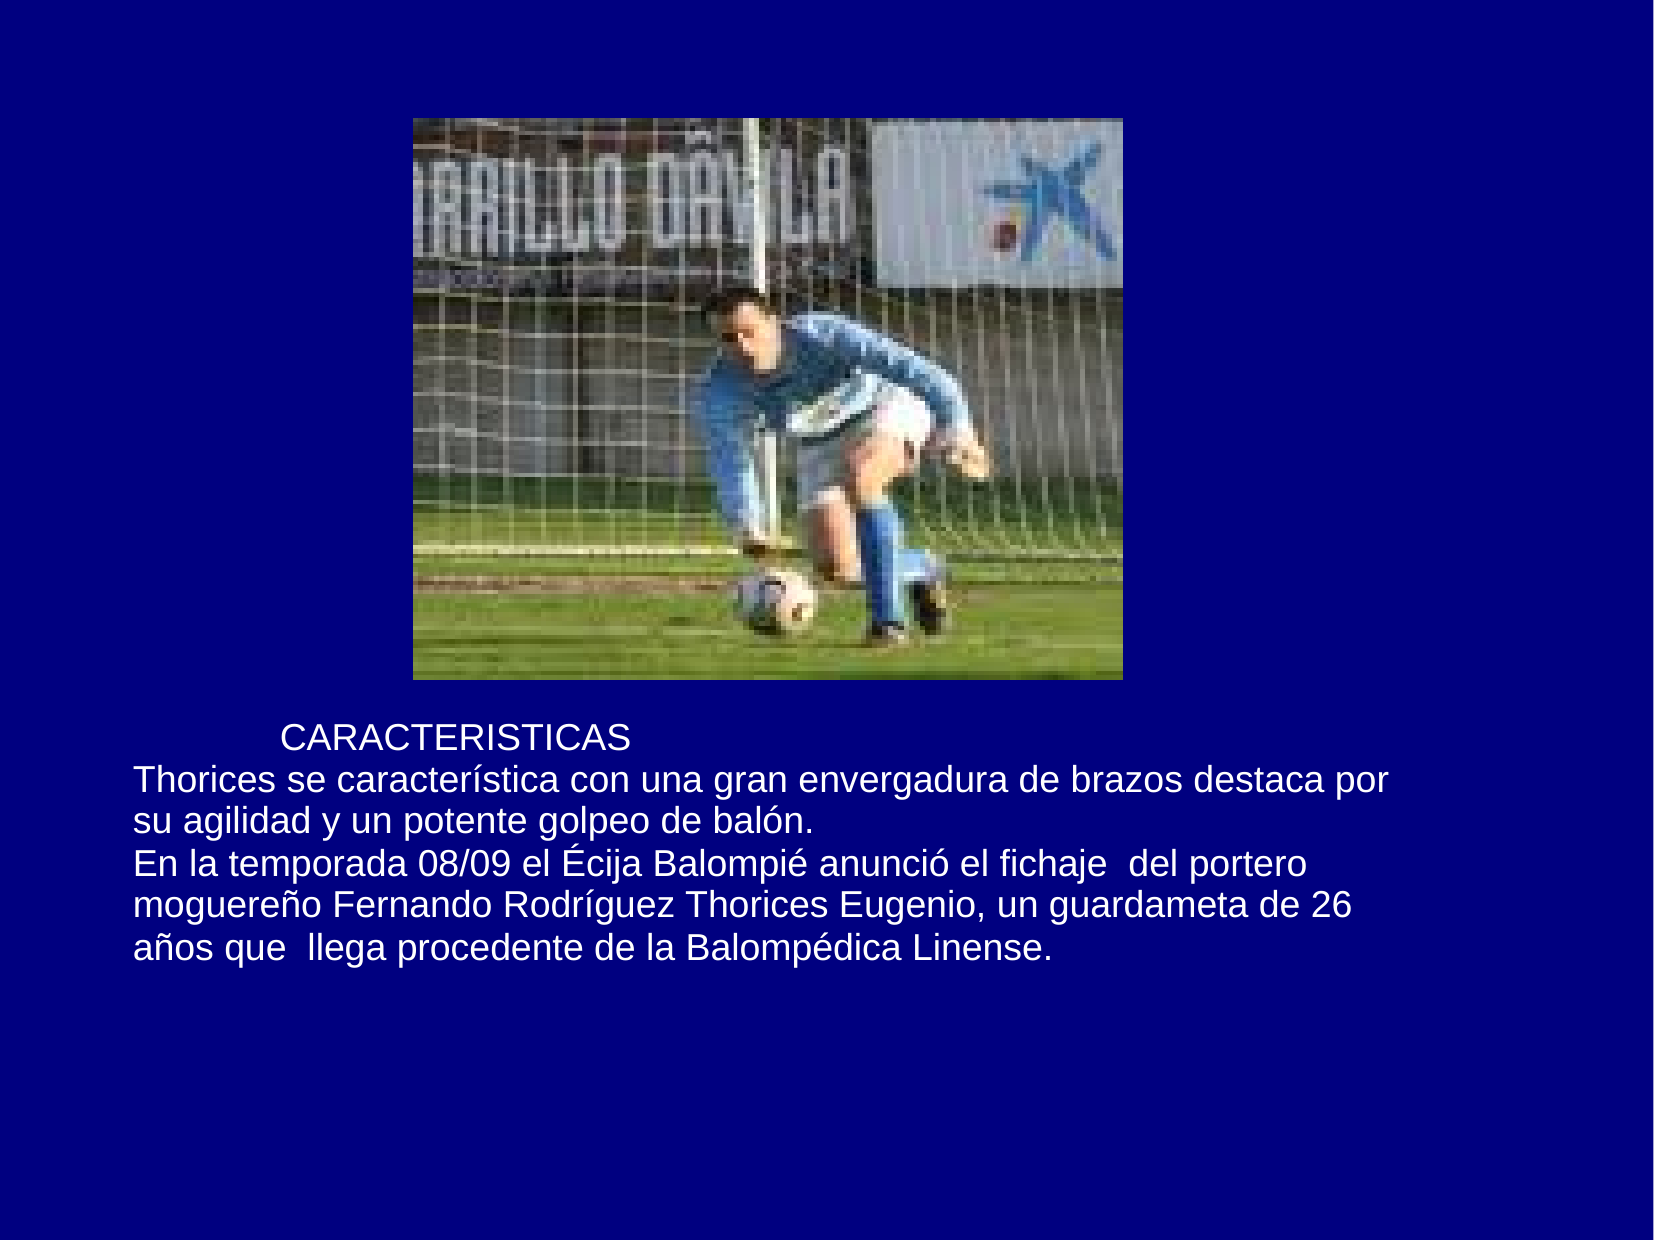

CARACTERISTICAS
Thorices se característica con una gran envergadura de brazos destaca por su agilidad y un potente golpeo de balón.
En la temporada 08/09 el Écija Balompié anunció el fichaje del portero moguereño Fernando Rodríguez Thorices Eugenio, un guardameta de 26 años que llega procedente de la Balompédica Linense.